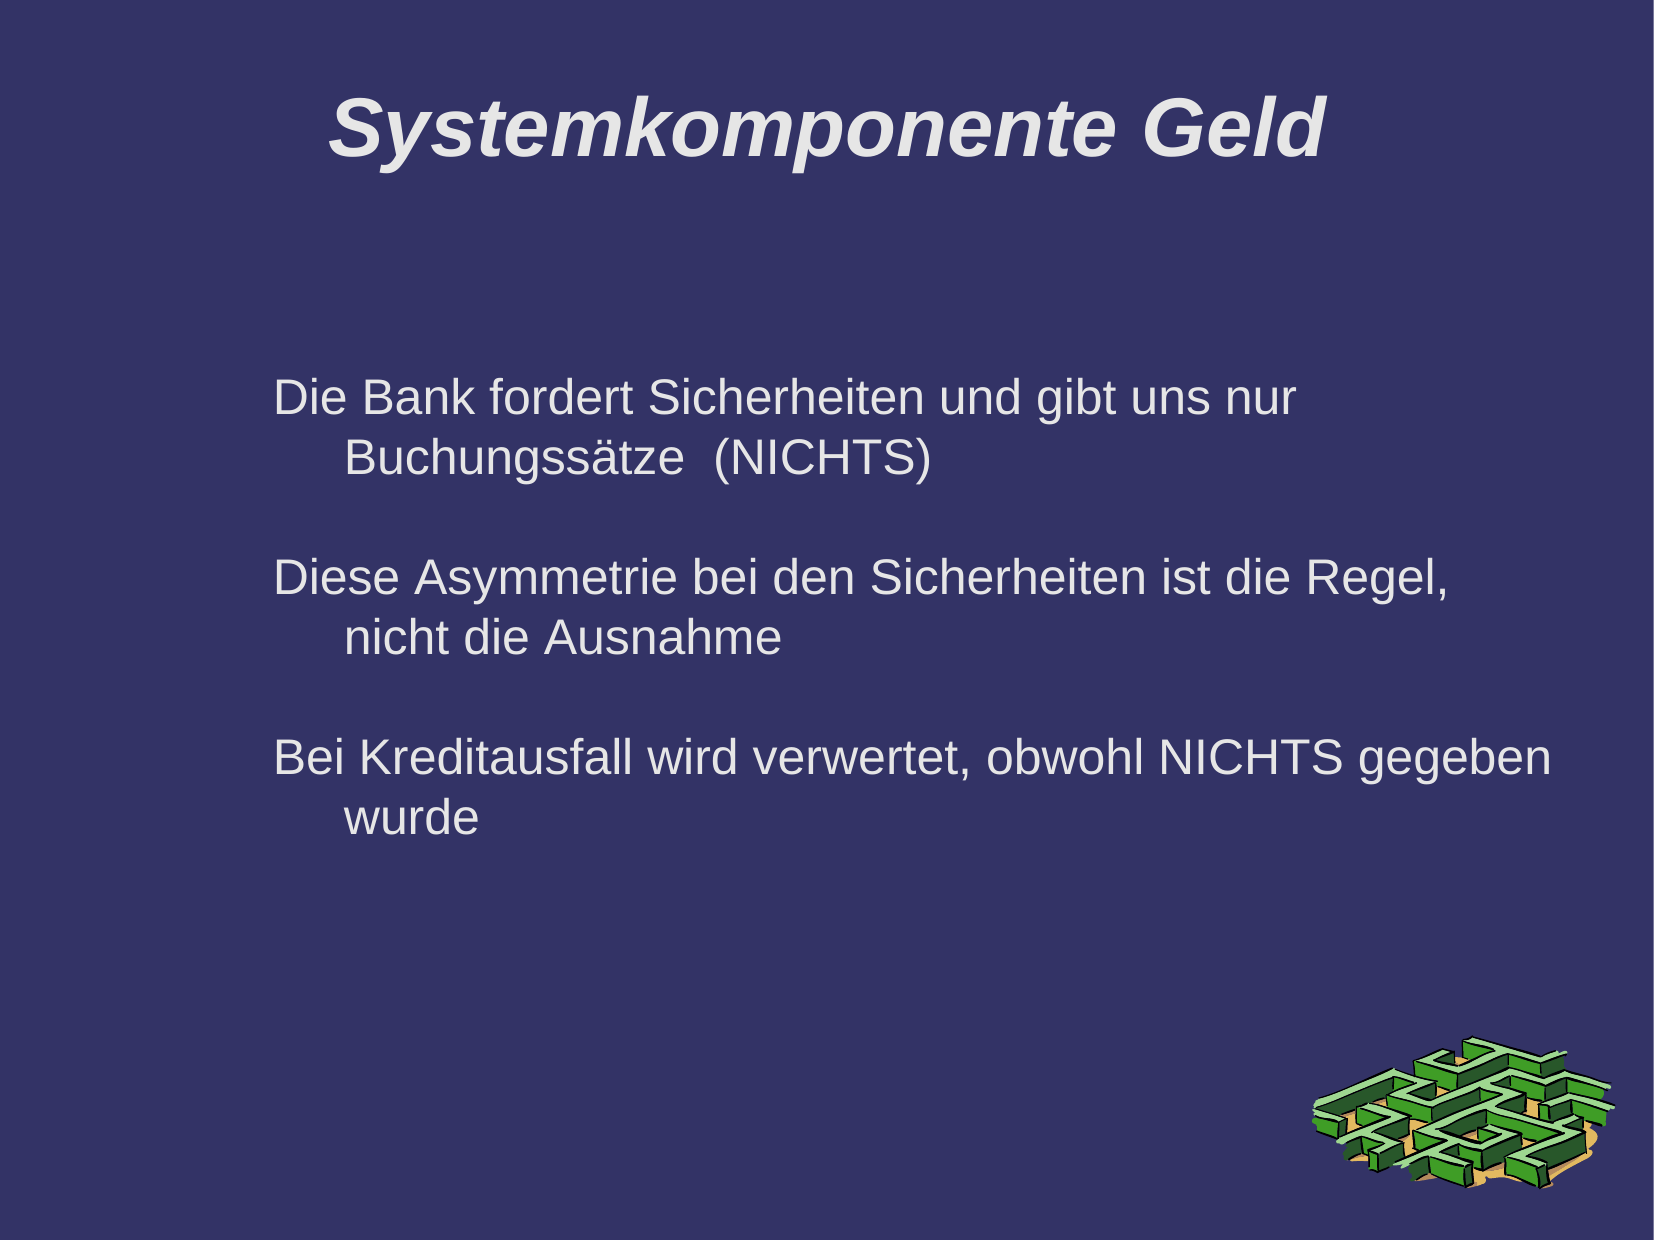

# Systemkomponente Geld
Die Bank fordert Sicherheiten und gibt uns nur Buchungssätze (NICHTS)
Diese Asymmetrie bei den Sicherheiten ist die Regel, nicht die Ausnahme
Bei Kreditausfall wird verwertet, obwohl NICHTS gegeben wurde